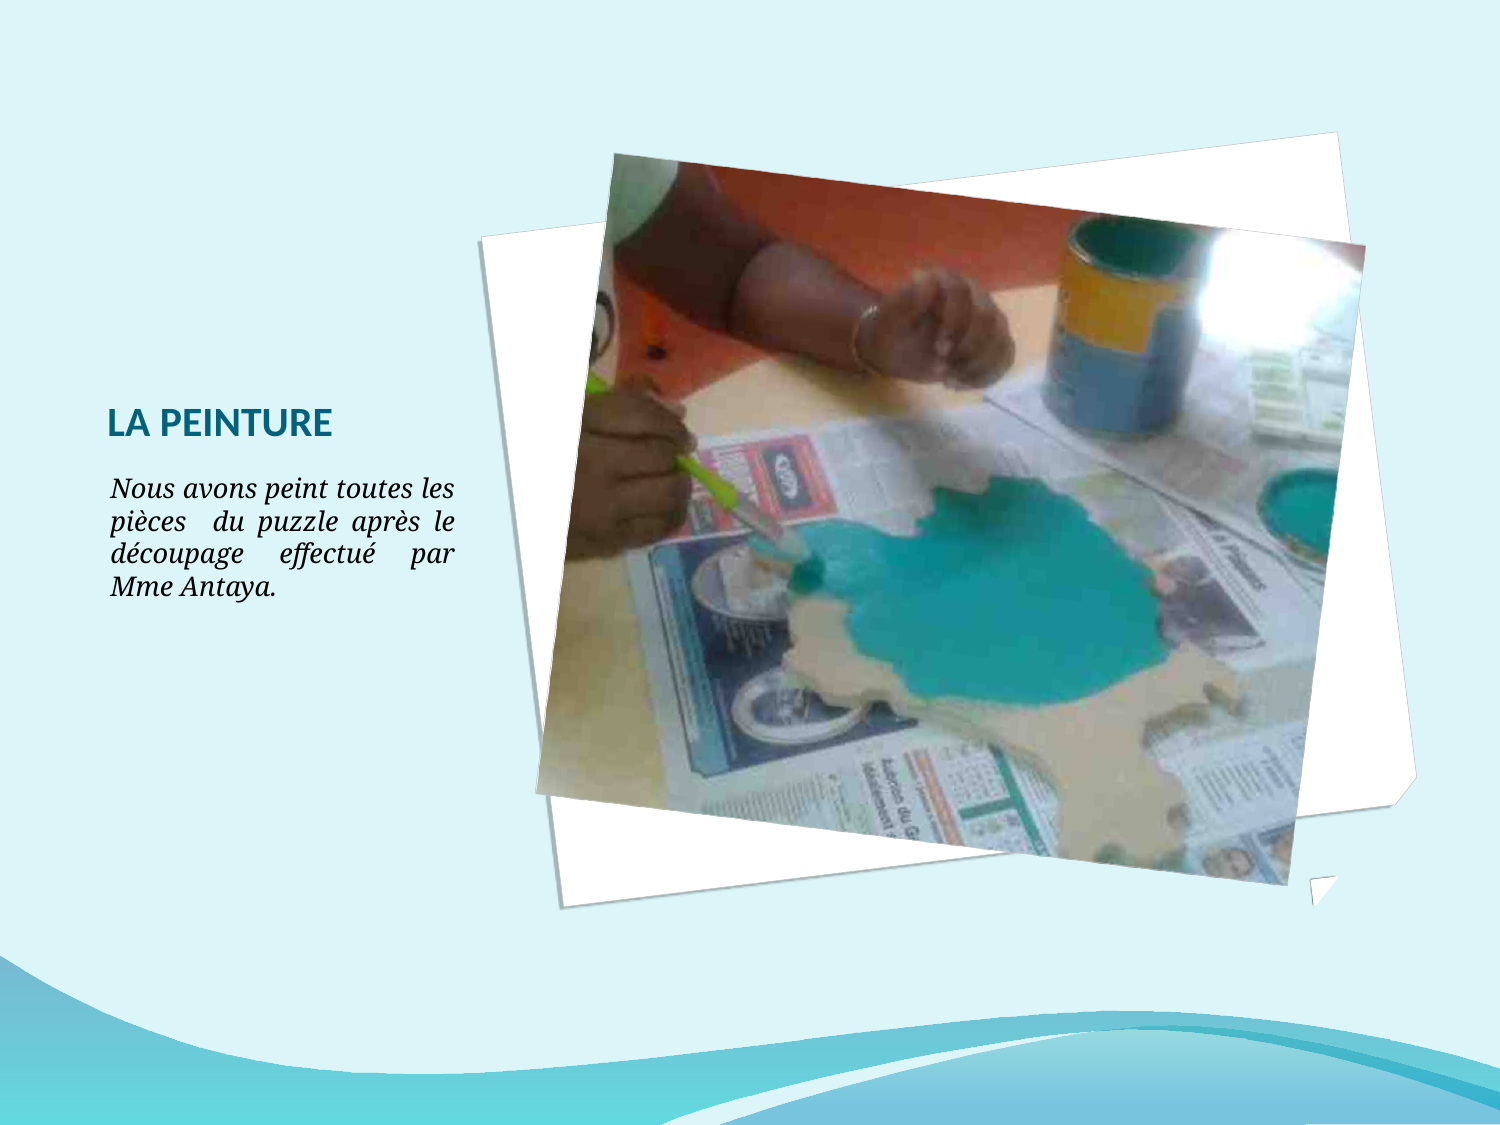

# LA PEINTURE
Nous avons peint toutes les pièces du puzzle après le découpage effectué par Mme Antaya.